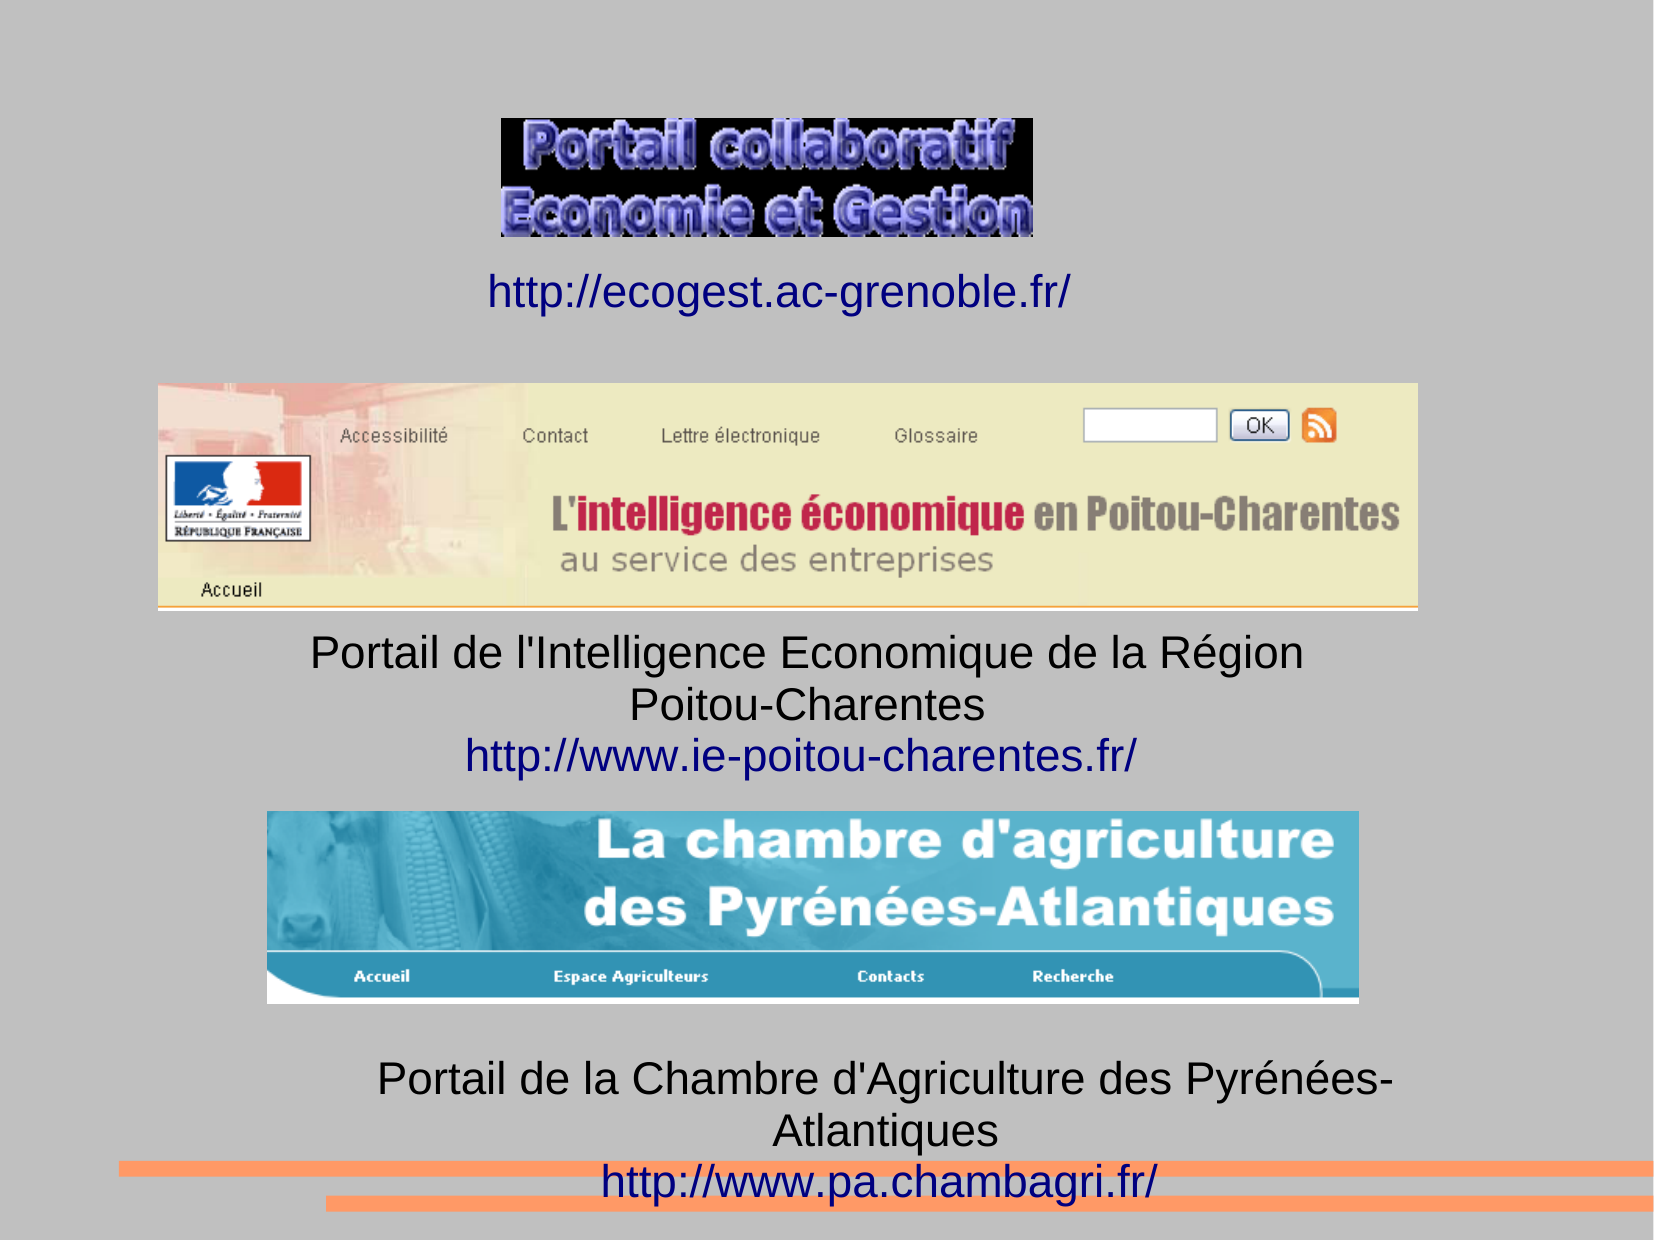

http://ecogest.ac-grenoble.fr/
Portail de l'Intelligence Economique de la Région Poitou-Charentes
http://www.ie-poitou-charentes.fr/
Portail de la Chambre d'Agriculture des Pyrénées-Atlantiques
http://www.pa.chambagri.fr/